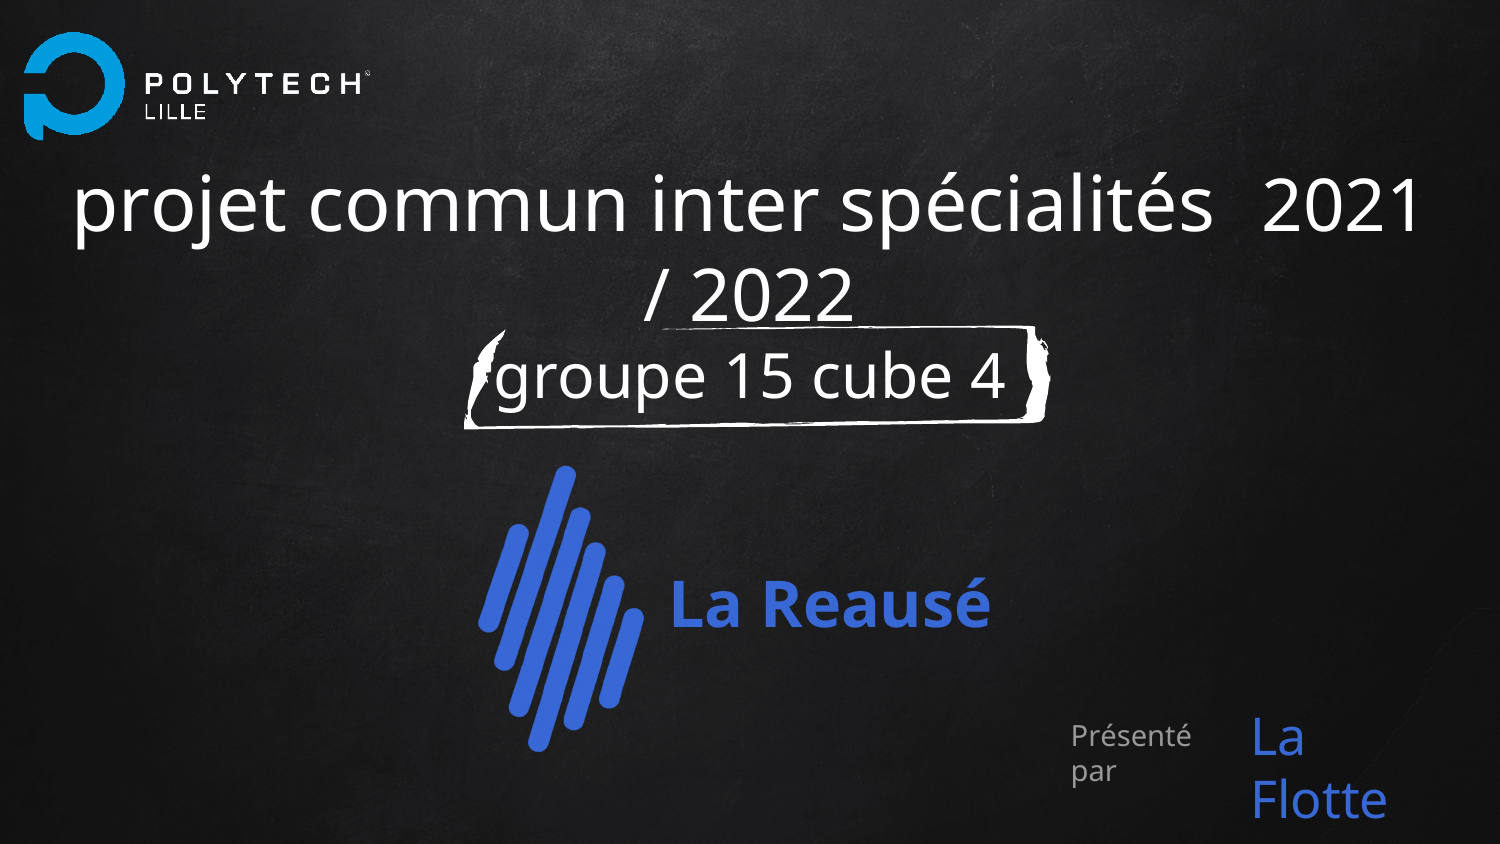

# projet commun inter spécialités 2021 / 2022
groupe 15 cube 4
La Reausé
La Flotte
Présenté par